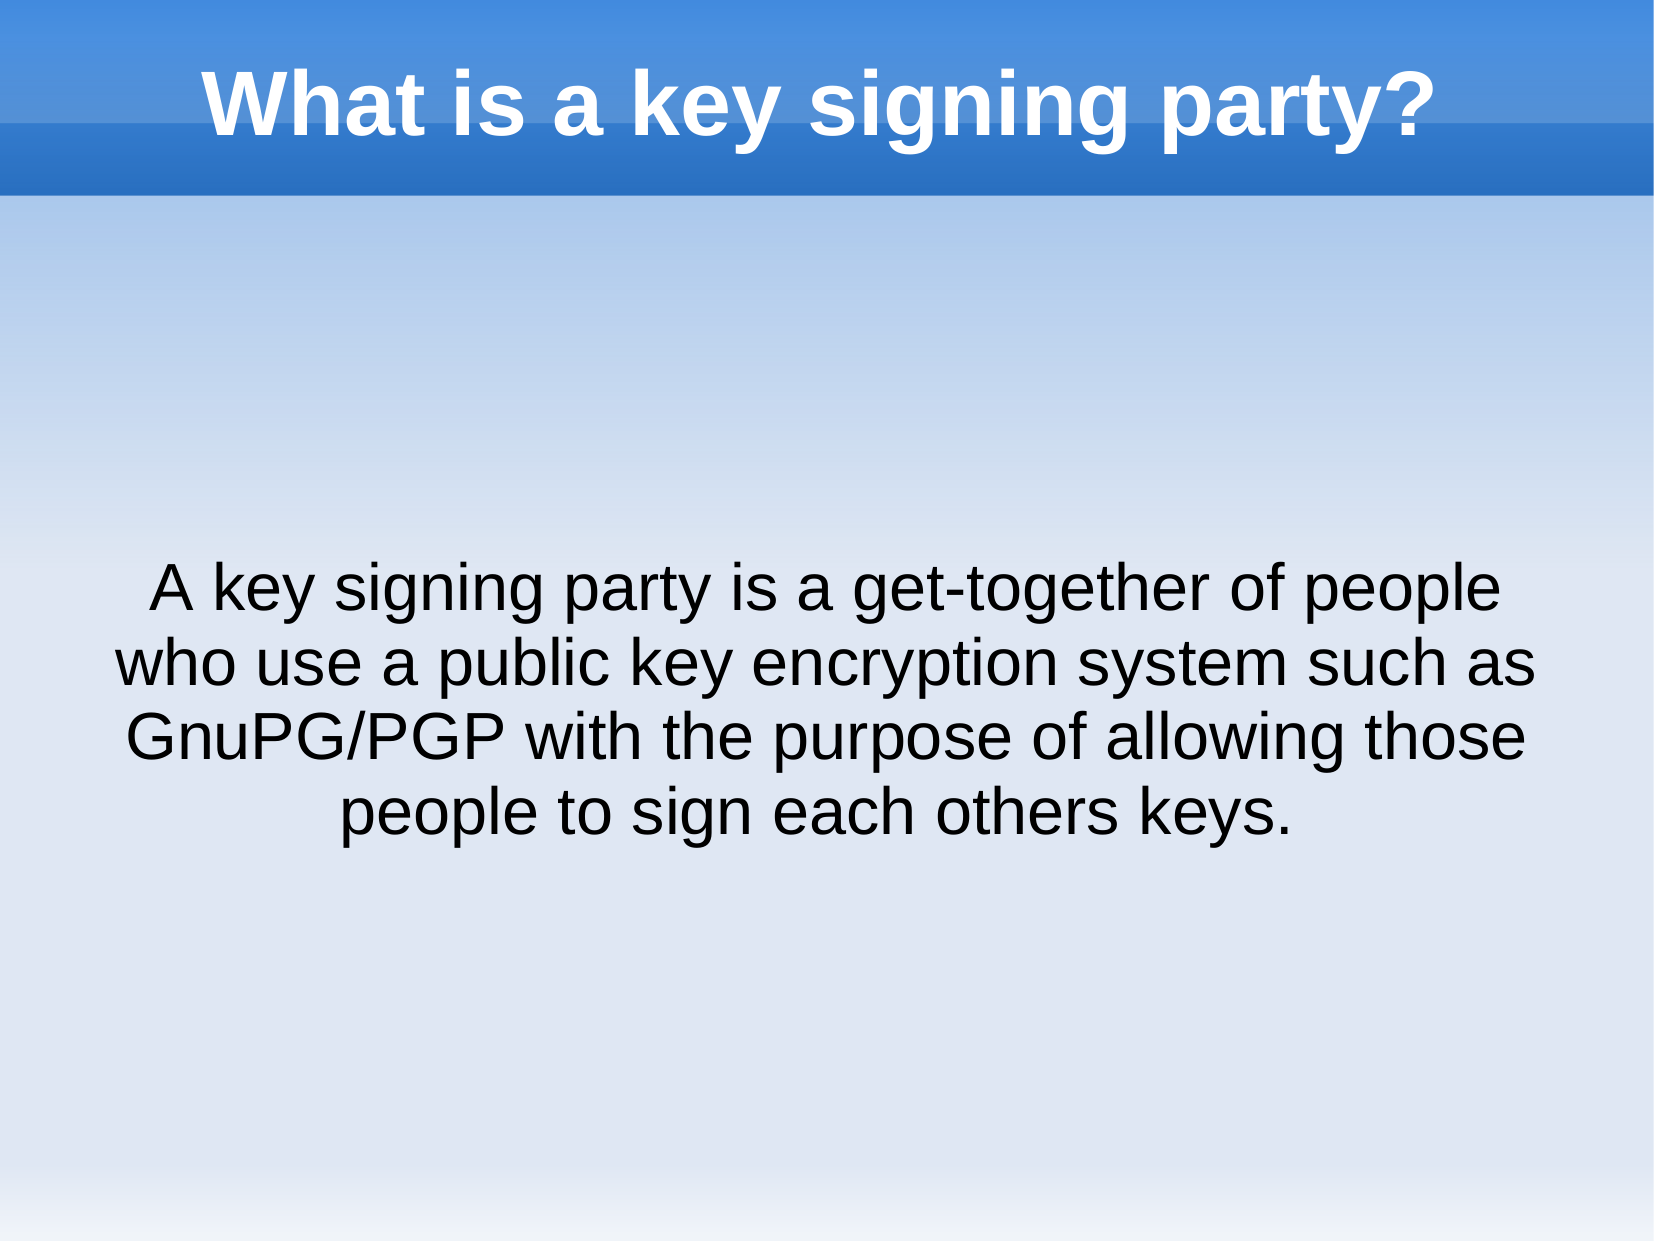

# What is a key signing party?
A key signing party is a get-together of people who use a public key encryption system such as GnuPG/PGP with the purpose of allowing those people to sign each others keys.